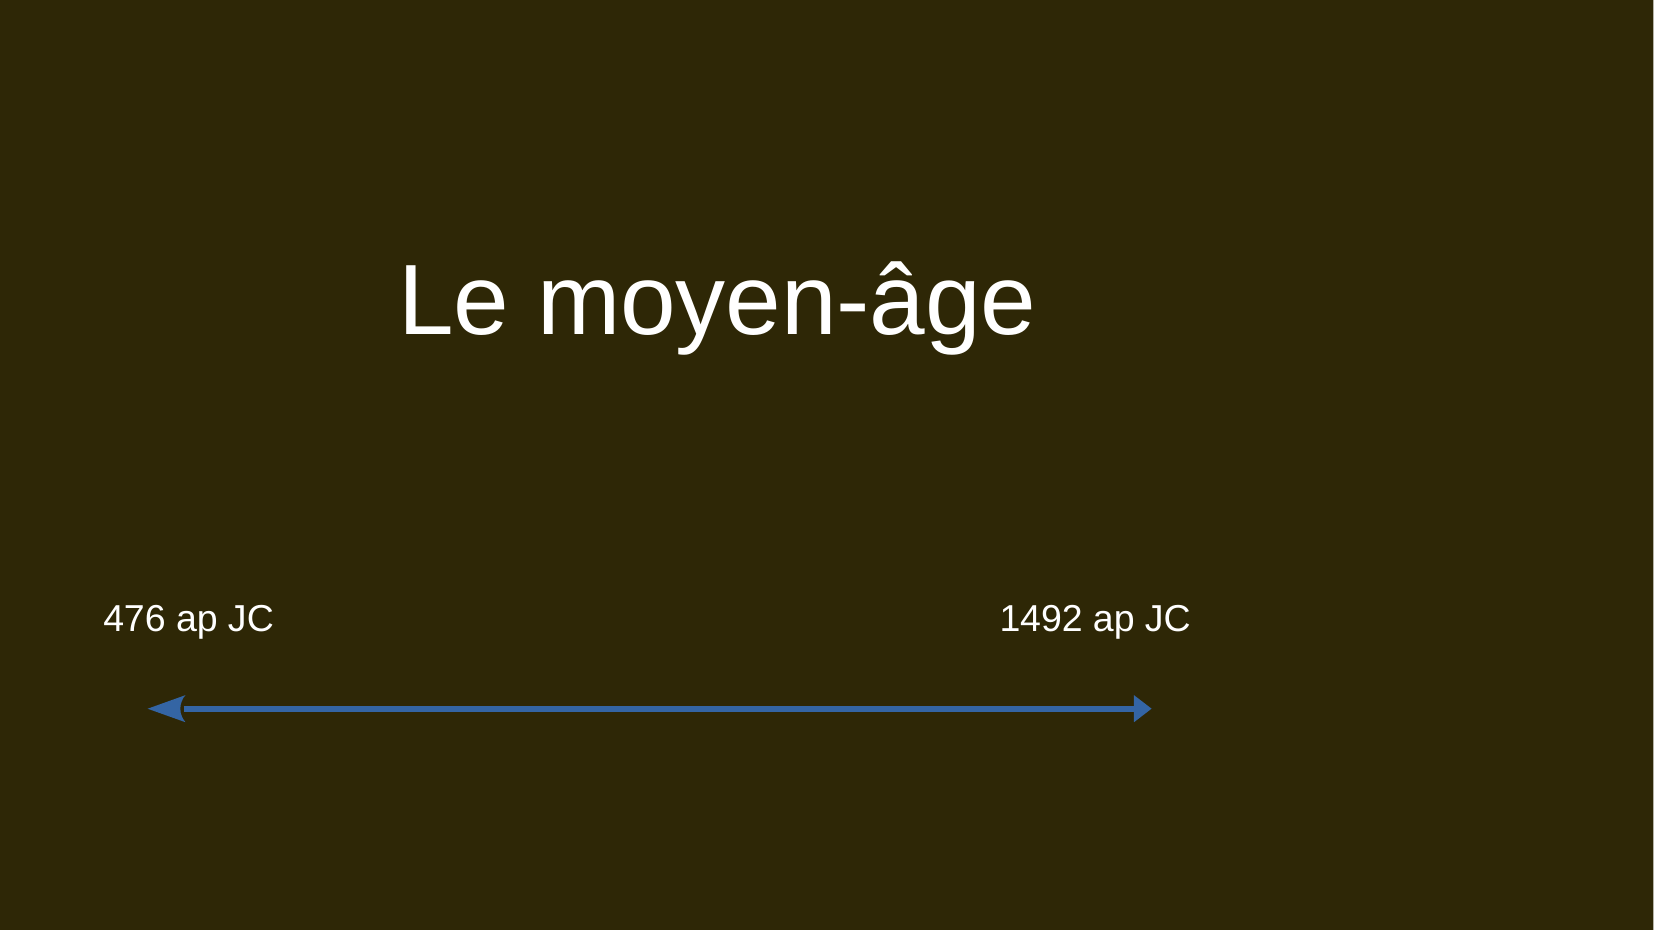

Le moyen-âge
476 ap JC
 1492 ap JC